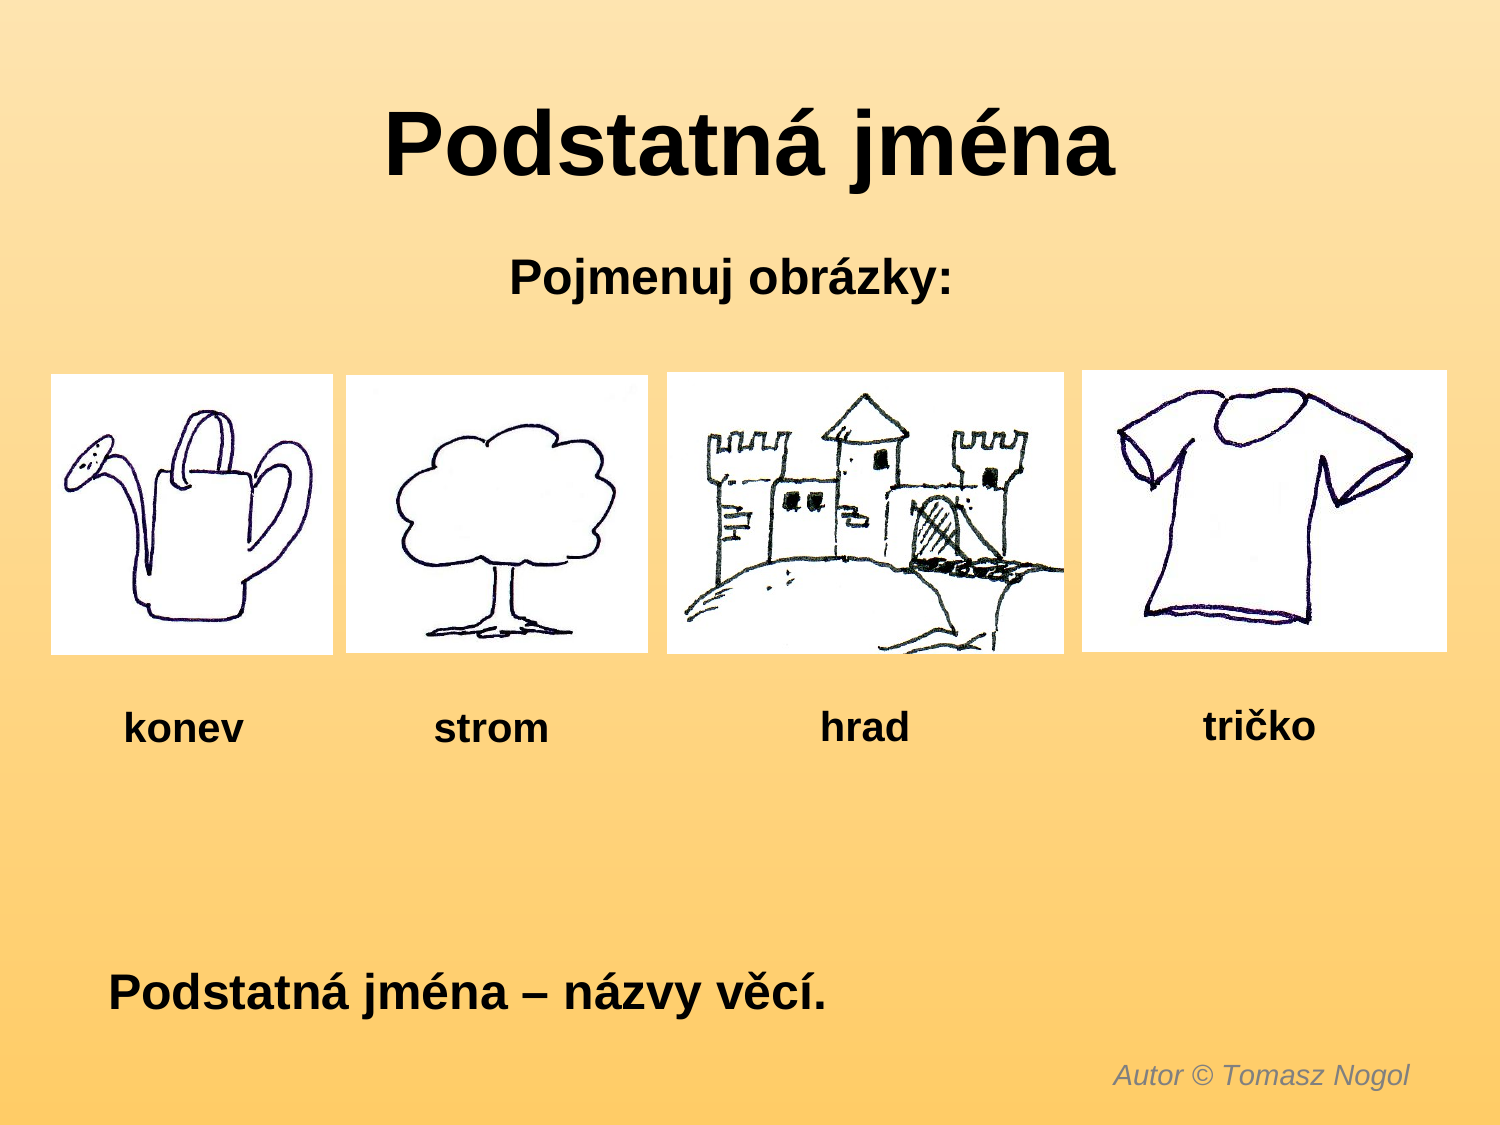

# Podstatná jména
Pojmenuj obrázky:
tričko
hrad
strom
konev
Podstatná jména – názvy věcí.
Autor © Tomasz Nogol